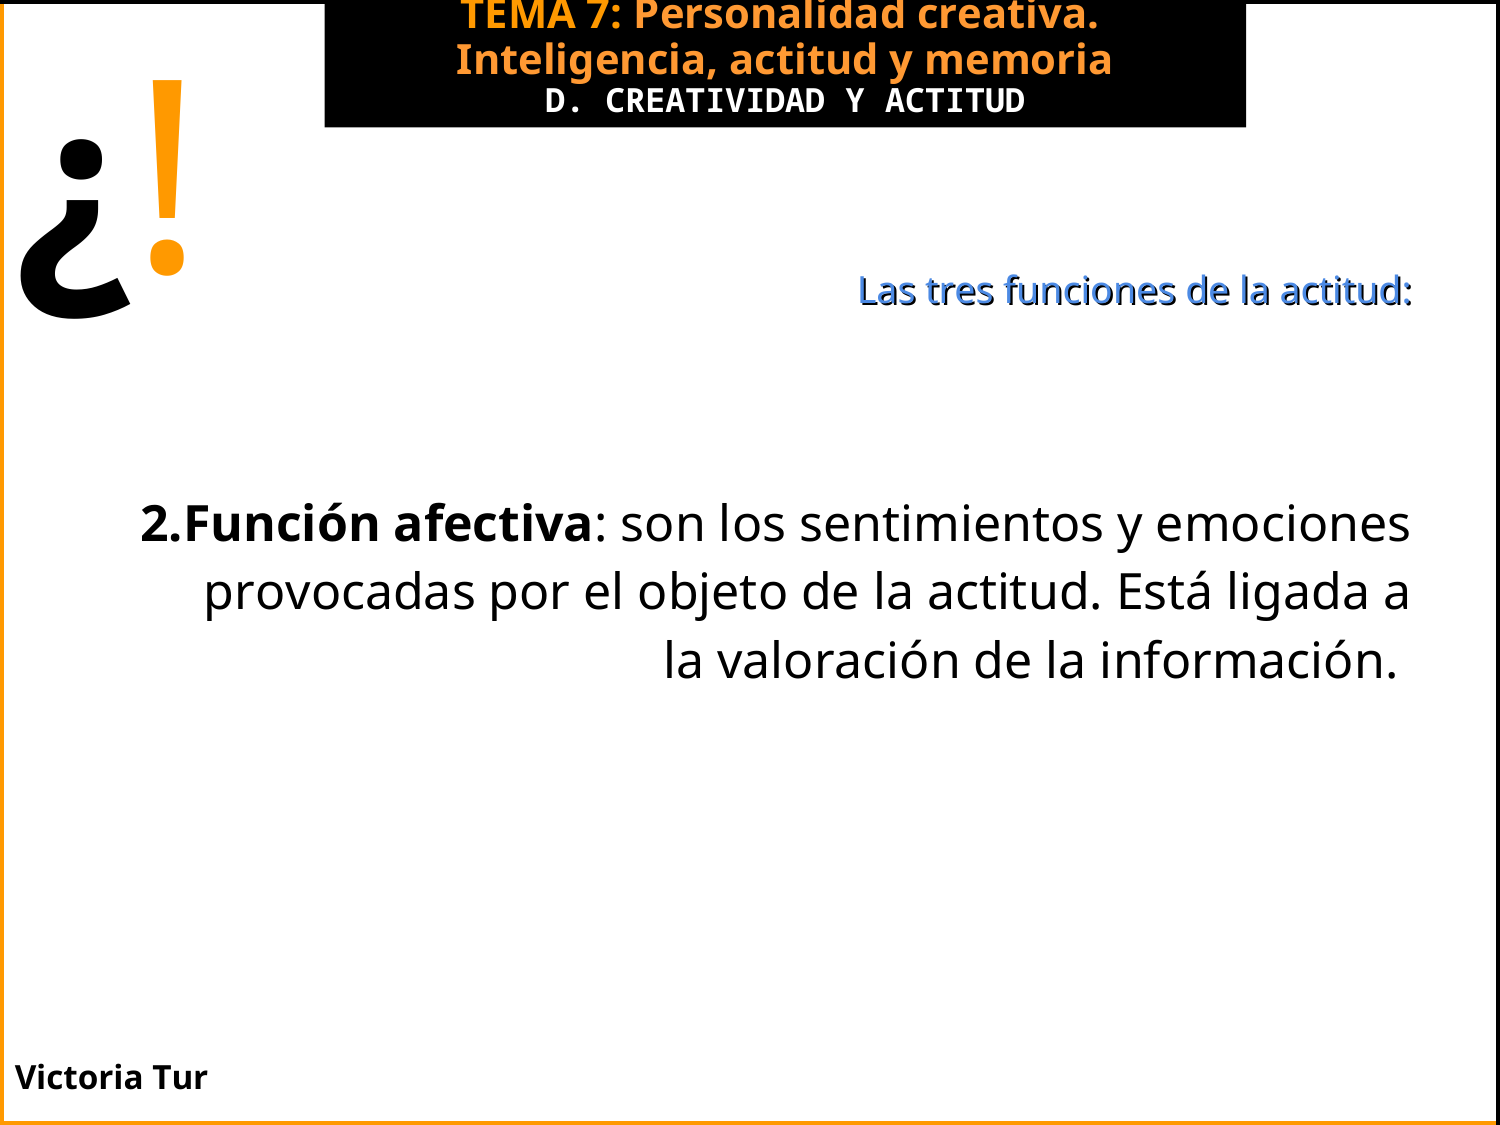

# Las tres funciones de la actitud:
2.Función afectiva: son los sentimientos y emociones provocadas por el objeto de la actitud. Está ligada a la valoración de la información.